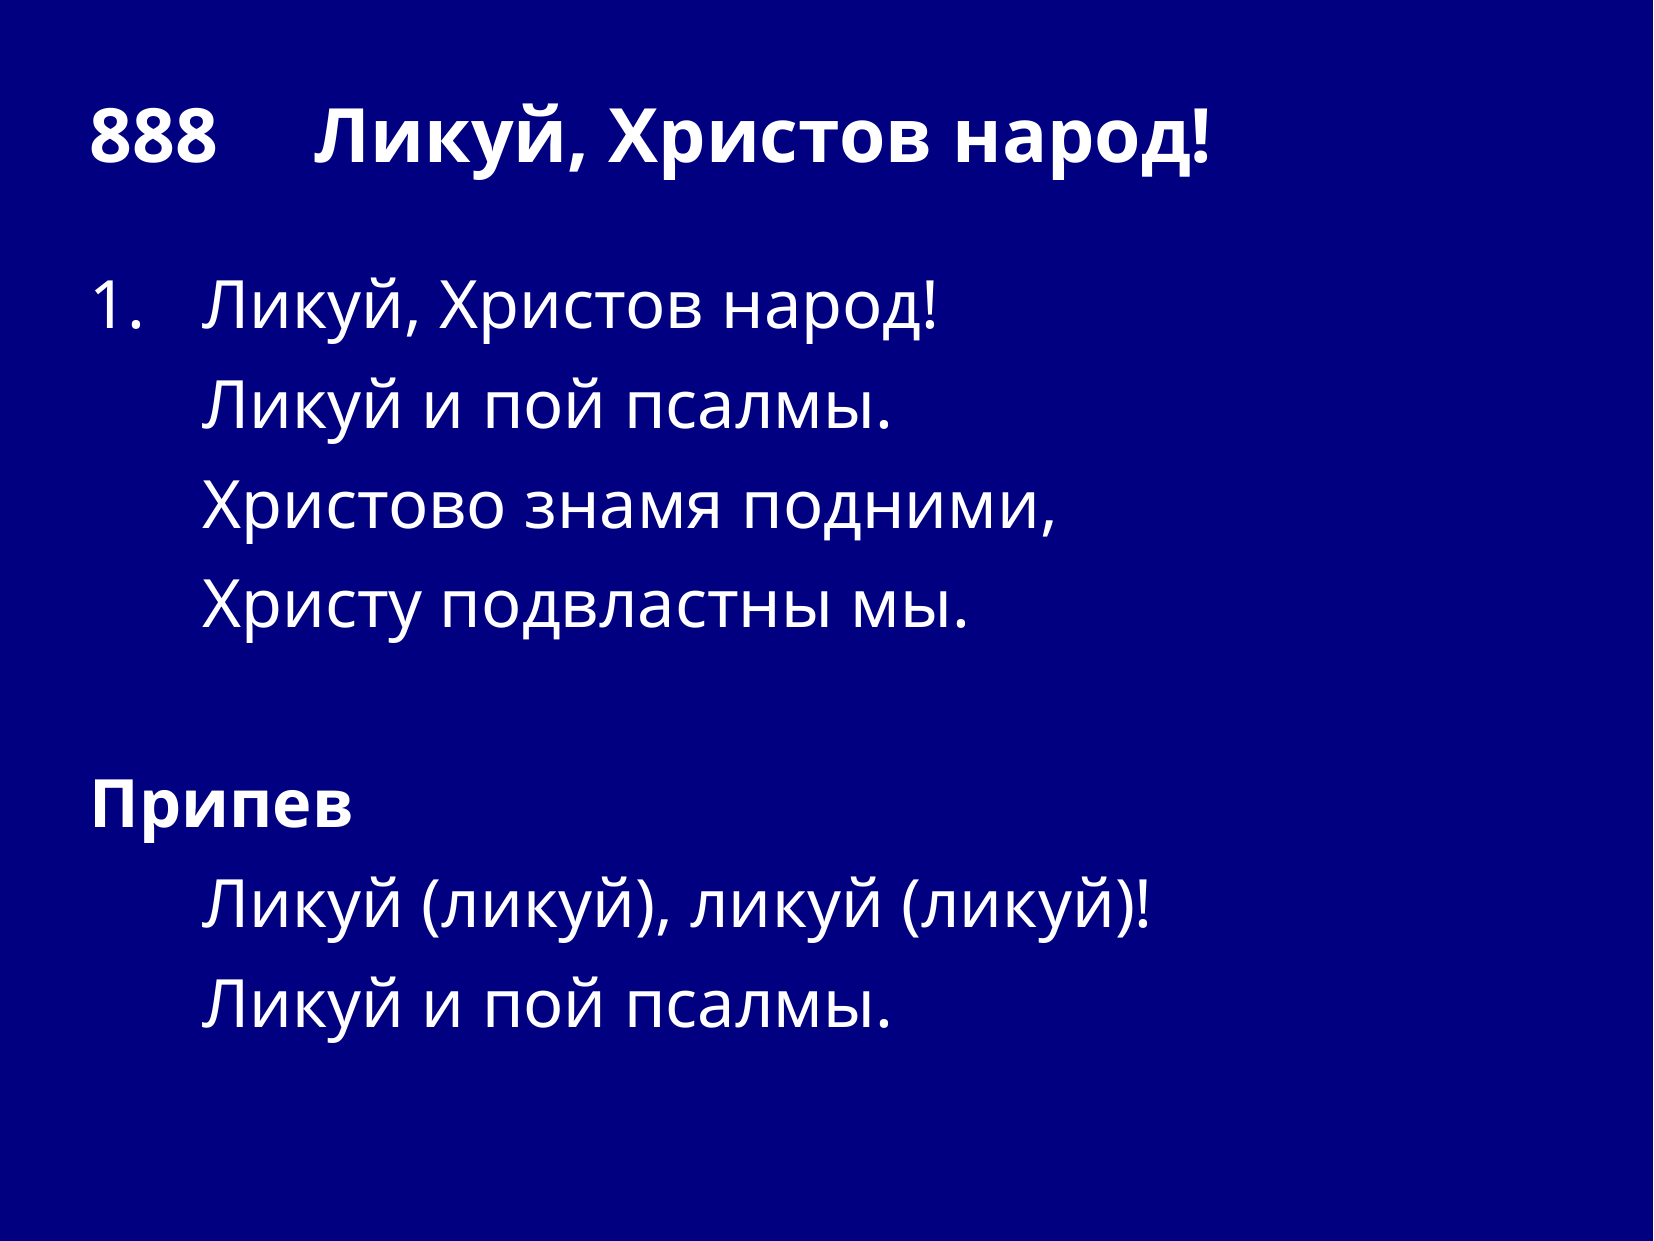

888	Ликуй, Христов народ!
1.	Ликуй, Христов народ!
	Ликуй и пой псалмы.
	Христово знамя подними,
	Христу подвластны мы.
Припев
	Ликуй (ликуй), ликуй (ликуй)!
	Ликуй и пой псалмы.